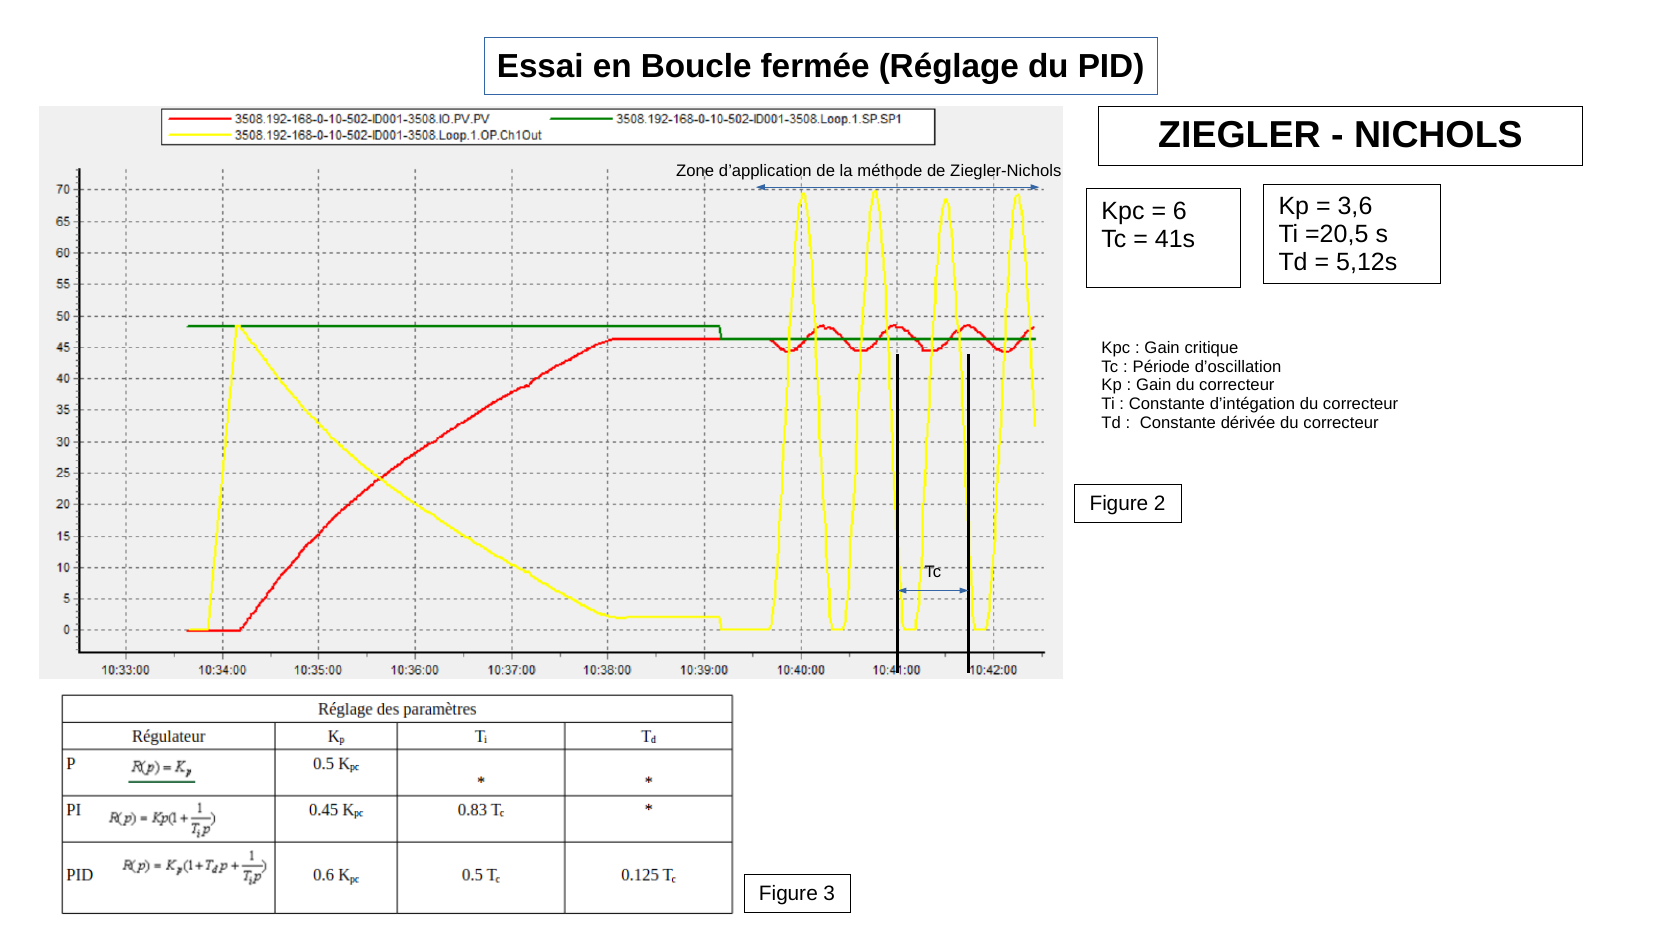

# Essai en Boucle fermée (Réglage du PID)
ZIEGLER - NICHOLS
Zone d’application de la méthode de Ziegler-Nichols
Kp = 3,6
Ti =20,5 s
Td = 5,12s
Kpc = 6
Tc = 41s
Kpc : Gain critique
Tc : Période d’oscillation
Kp : Gain du correcteur
Ti : Constante d’intégation du correcteur
Td : Constante dérivée du correcteur
Figure 2
Tc
Figure 3